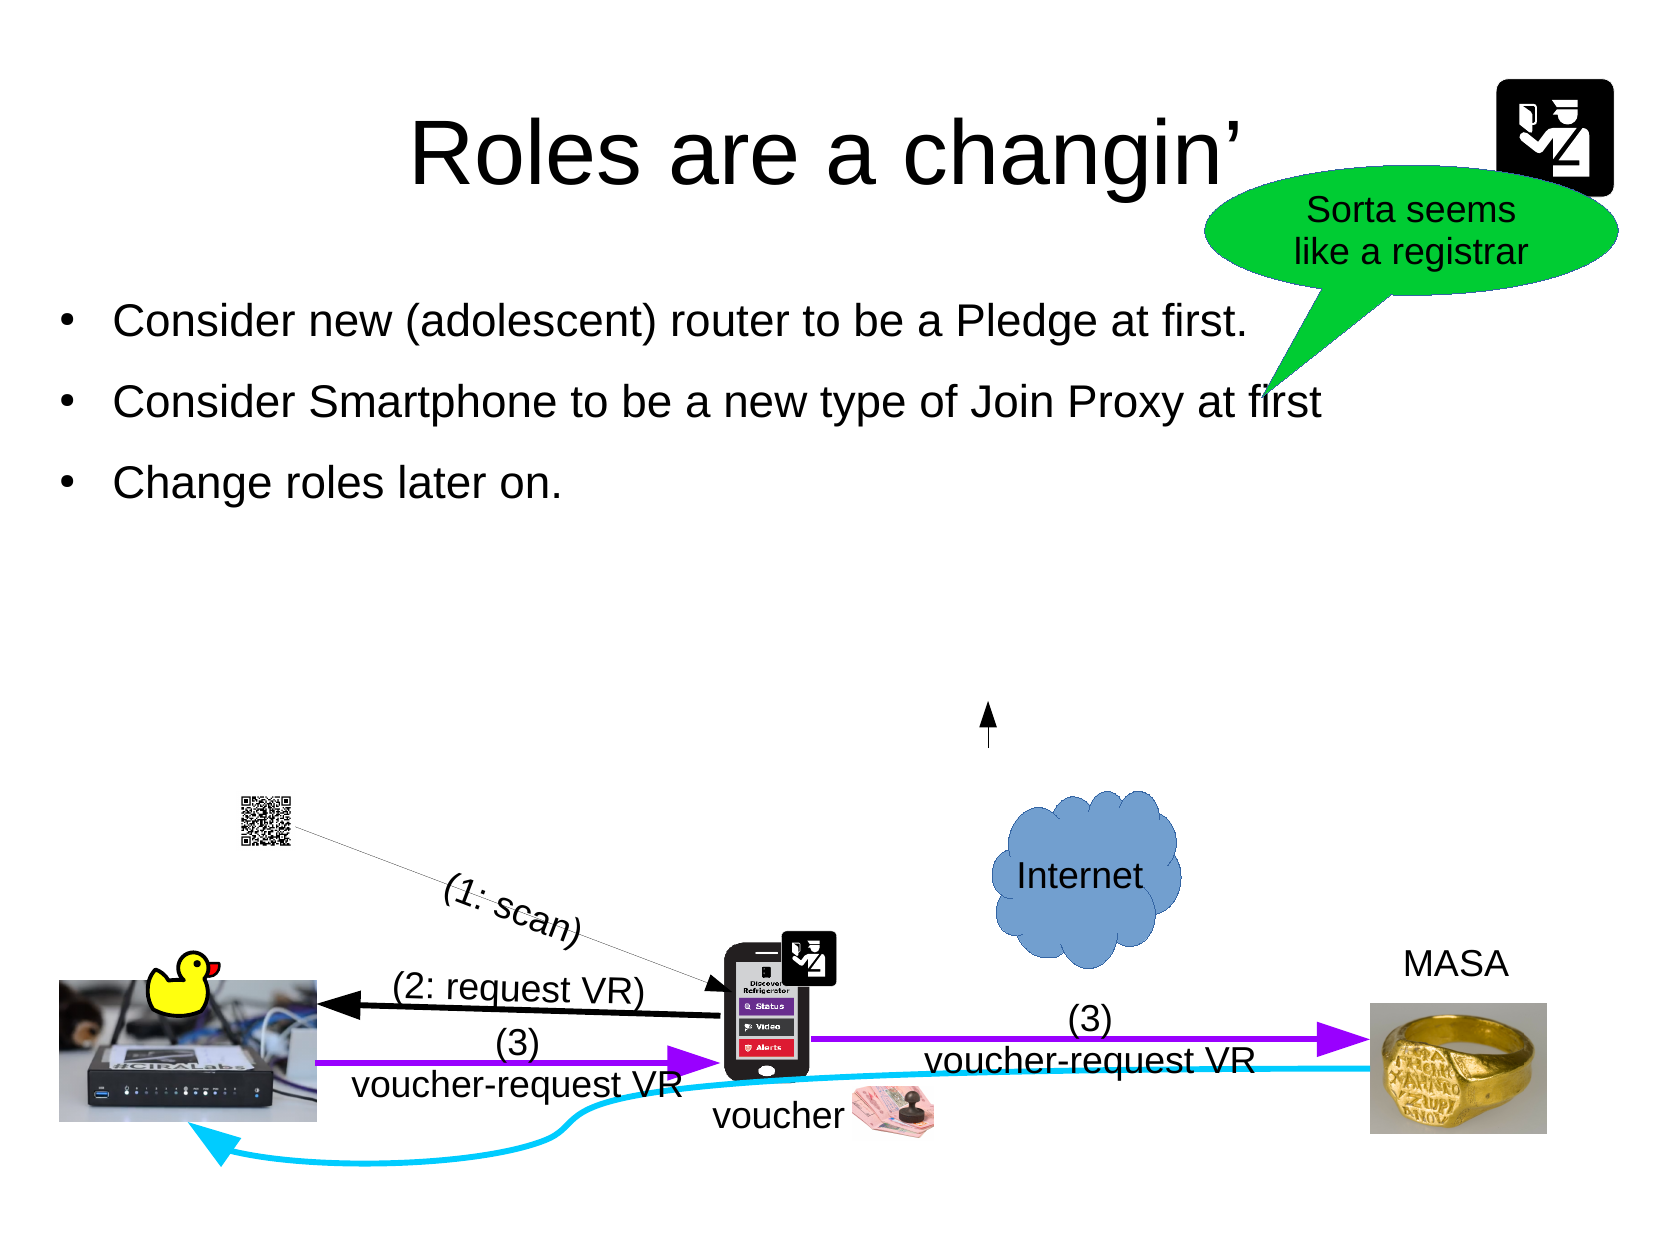

# Roles are a changin’
Sorta seems
like a registrar
Consider new (adolescent) router to be a Pledge at first.
Consider Smartphone to be a new type of Join Proxy at first
Change roles later on.
Internet
(1: scan)
MASA
(2: request VR)
(3)
voucher-request VR
(3)
voucher-request VR